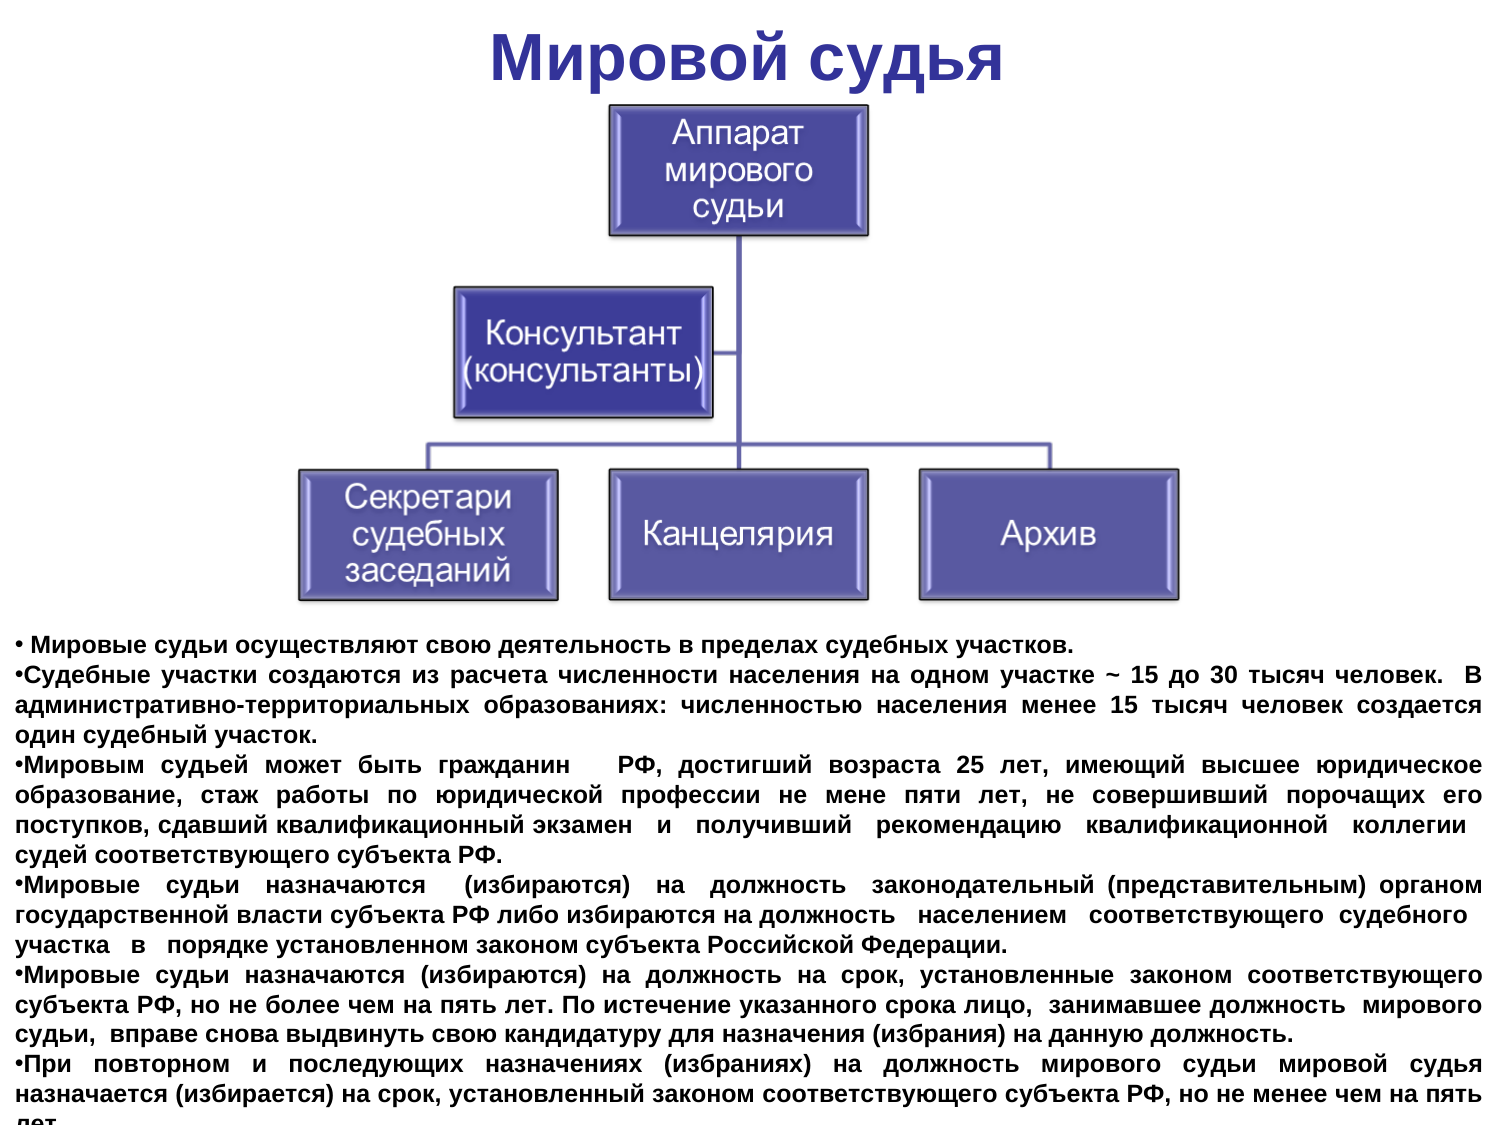

# Мировой судья
 Мировые судьи осуществляют свою деятельность в пределах судебных участков.
Судебные участки создаются из расчета численности населения на одном участке ~ 15 до 30 тысяч человек. В административно-территориальных образованиях: численностью населения менее 15 тысяч человек создается один судебный участок.
Мировым судьей может быть гражданин РФ, достигший возраста 25 лет, имеющий высшее юридическое образование, стаж работы по юридической профессии не мене пяти лет, не совершивший порочащих его поступков, сдавший квалификационный экзамен и получивший рекомендацию квалификационной коллегии судей соответствующего субъекта РФ.
Мировые судьи назначаются (избираются) на должность законодательный (представительным) органом государственной власти субъекта РФ либо избираются на должность населением соответствующего судебного участка в порядке установленном законом субъекта Российской Федерации.
Мировые судьи назначаются (избираются) на должность на срок, установленные законом соответствующего субъекта РФ, но не более чем на пять лет. По истечение указанного срока лицо, занимавшее должность мирового судьи, вправе снова выдвинуть свою кандидатуру для назначения (избрания) на данную должность.
При повторном и последующих назначениях (избраниях) на должность мирового судьи мировой судья назначается (избирается) на срок, установленный законом соответствующего субъекта РФ, но не менее чем на пять лет.